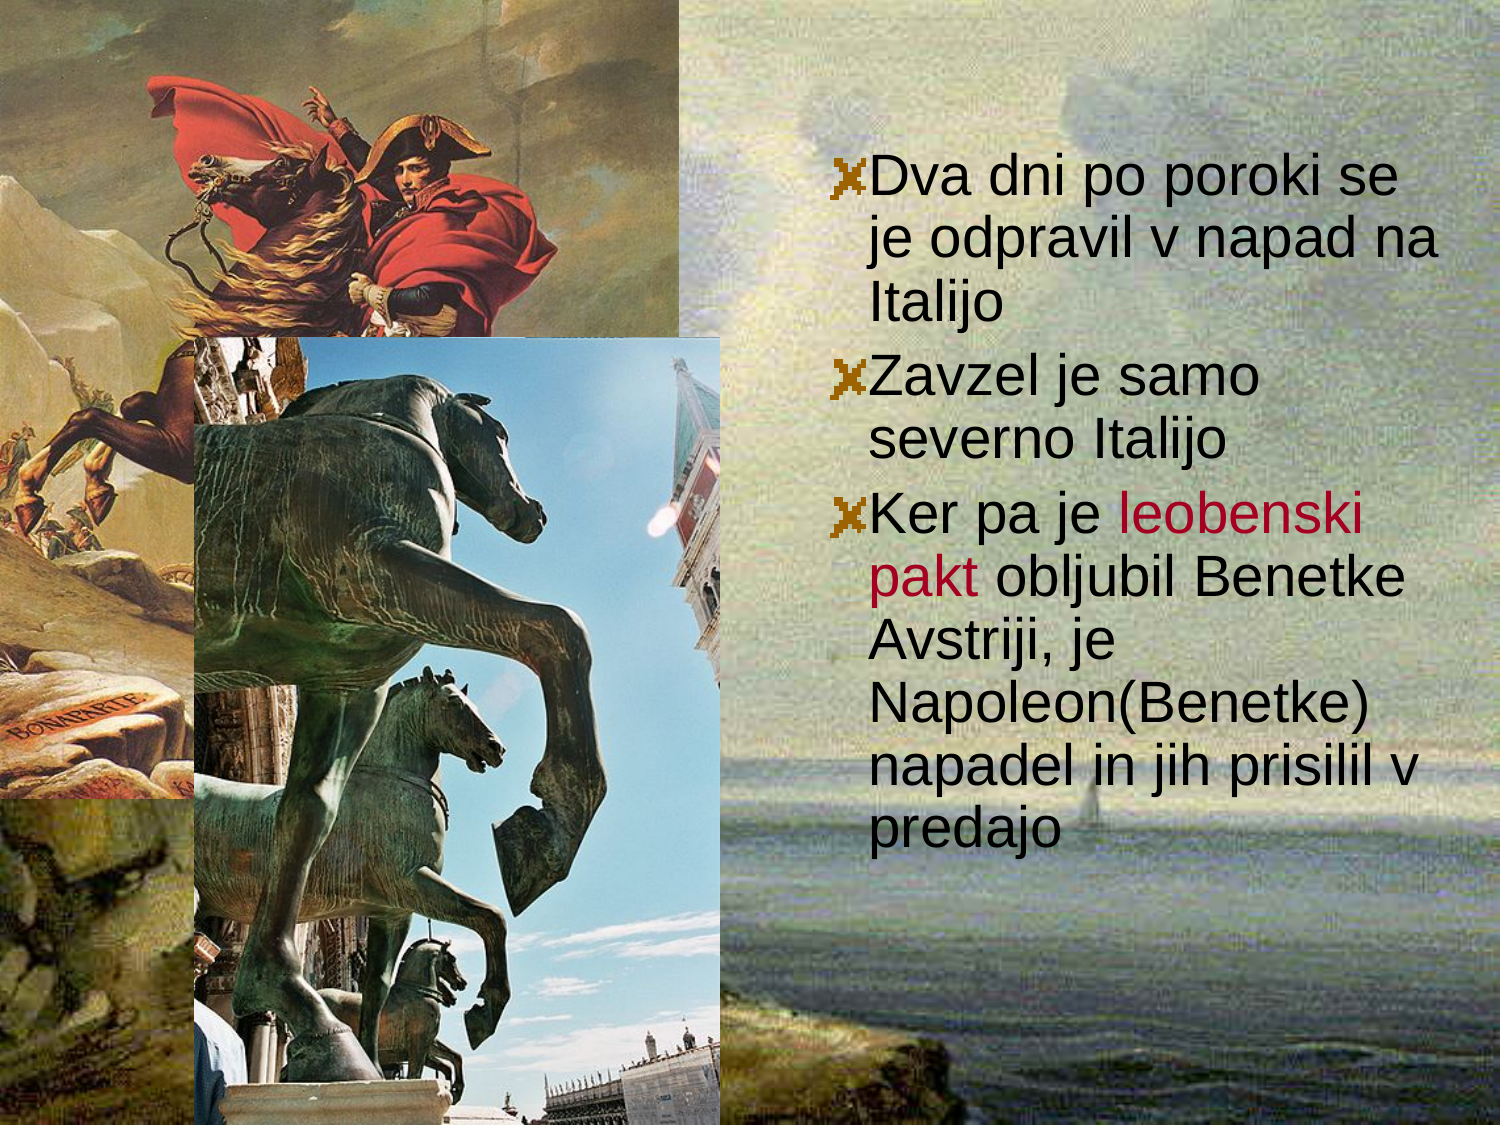

#
Dva dni po poroki se je odpravil v napad na Italijo
Zavzel je samo severno Italijo
Ker pa je leobenski pakt obljubil Benetke Avstriji, je Napoleon(Benetke) napadel in jih prisilil v predajo